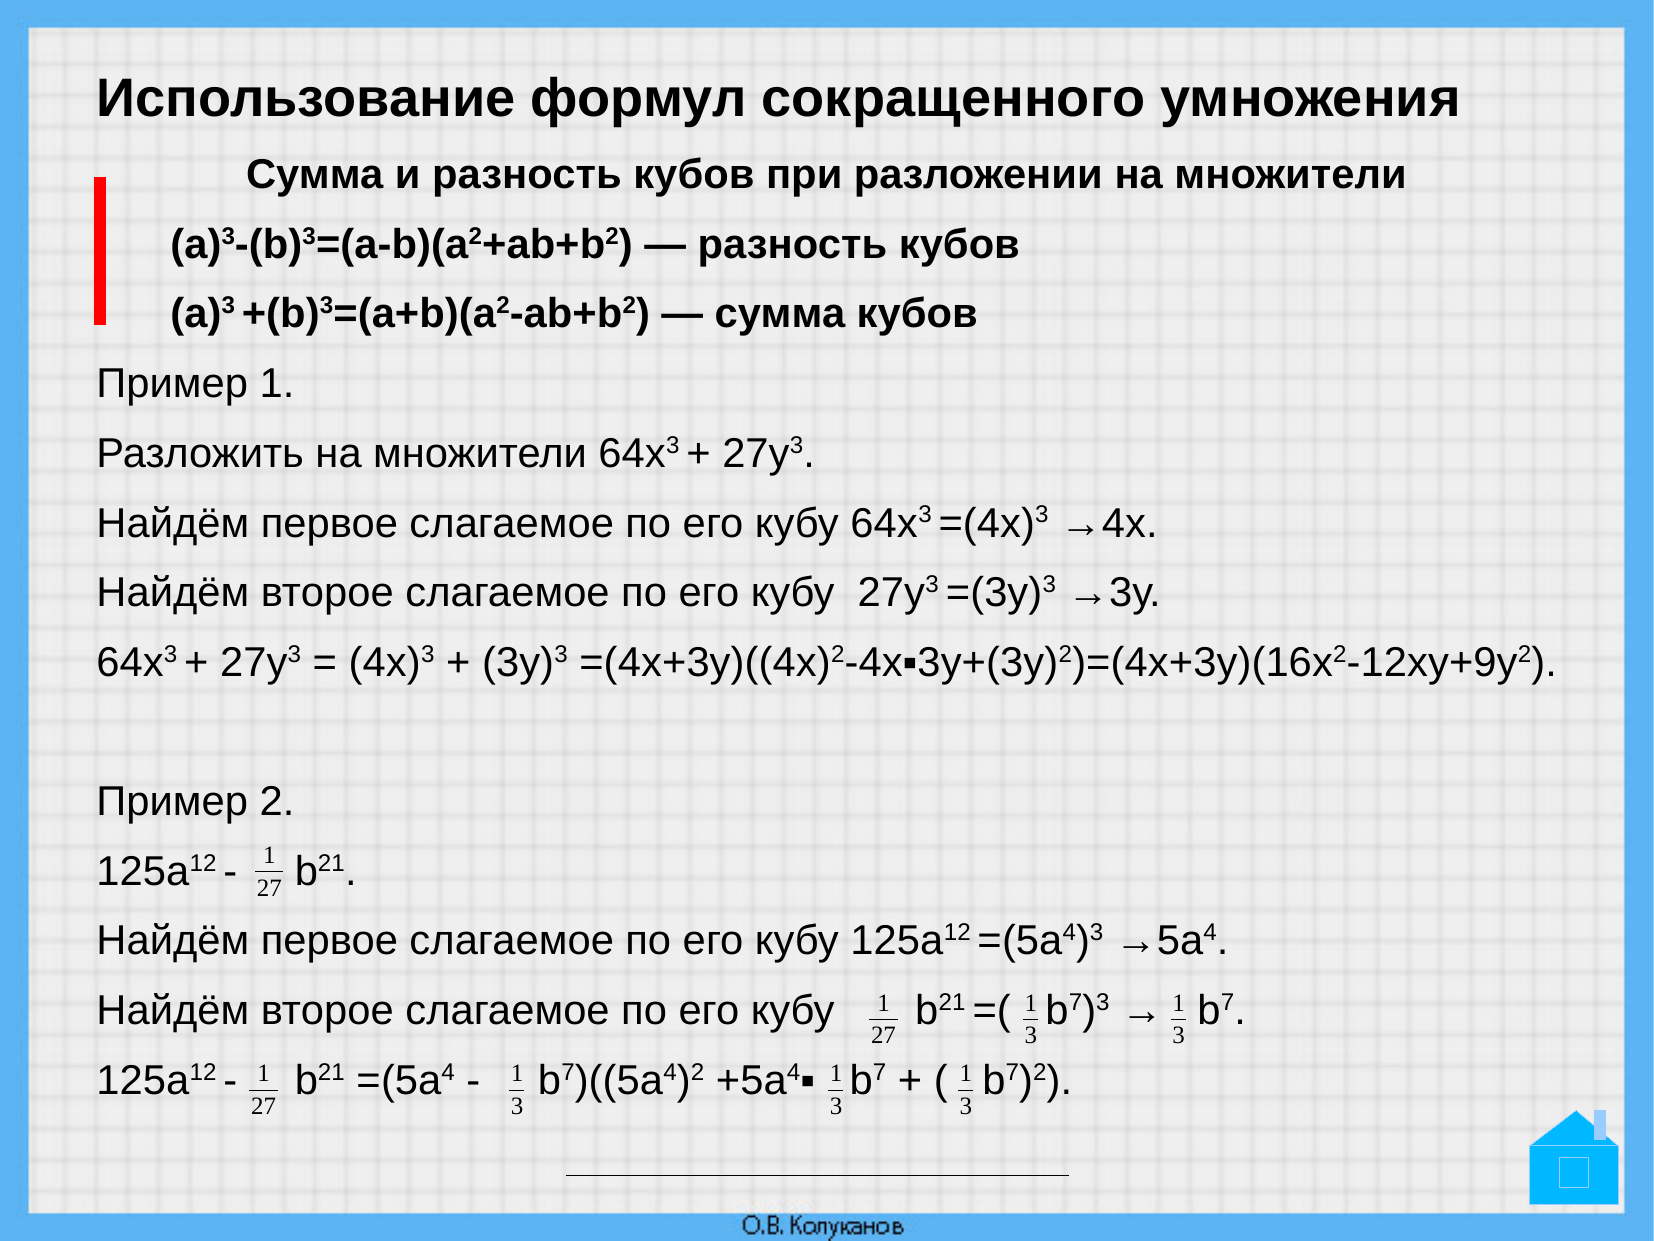

Использование формул сокращенного умножения
Сумма и разность кубов при рaзложении на множители
	(a)3-(b)3=(a-b)(a2+ab+b2) — разность кубов
	(a)3 +(b)3=(a+b)(a2-ab+b2) — сумма кубов
Пример 1.
Разложить на множители 64х3 + 27у3.
Найдём первое слагаемое по его кубу 64х3 =(4х)3 →4х.
Найдём второе слагаемое по его кубу 27у3 =(3у)3 →3у.
64х3 + 27у3 = (4х)3 + (3у)3 =(4х+3у)((4х)2-4х▪3у+(3у)2)=(4х+3у)(16х2-12ху+9у2).
Пример 2.
125а12 - b21.
Найдём первое слагаемое по его кубу 125a12 =(5a4)3 →5a4.
Найдём второе слагаемое по его кубу b21 =( b7)3 → b7.
125а12 - b21 =(5a4 - b7)((5a4)2 +5a4▪ b7 + ( b7)2).